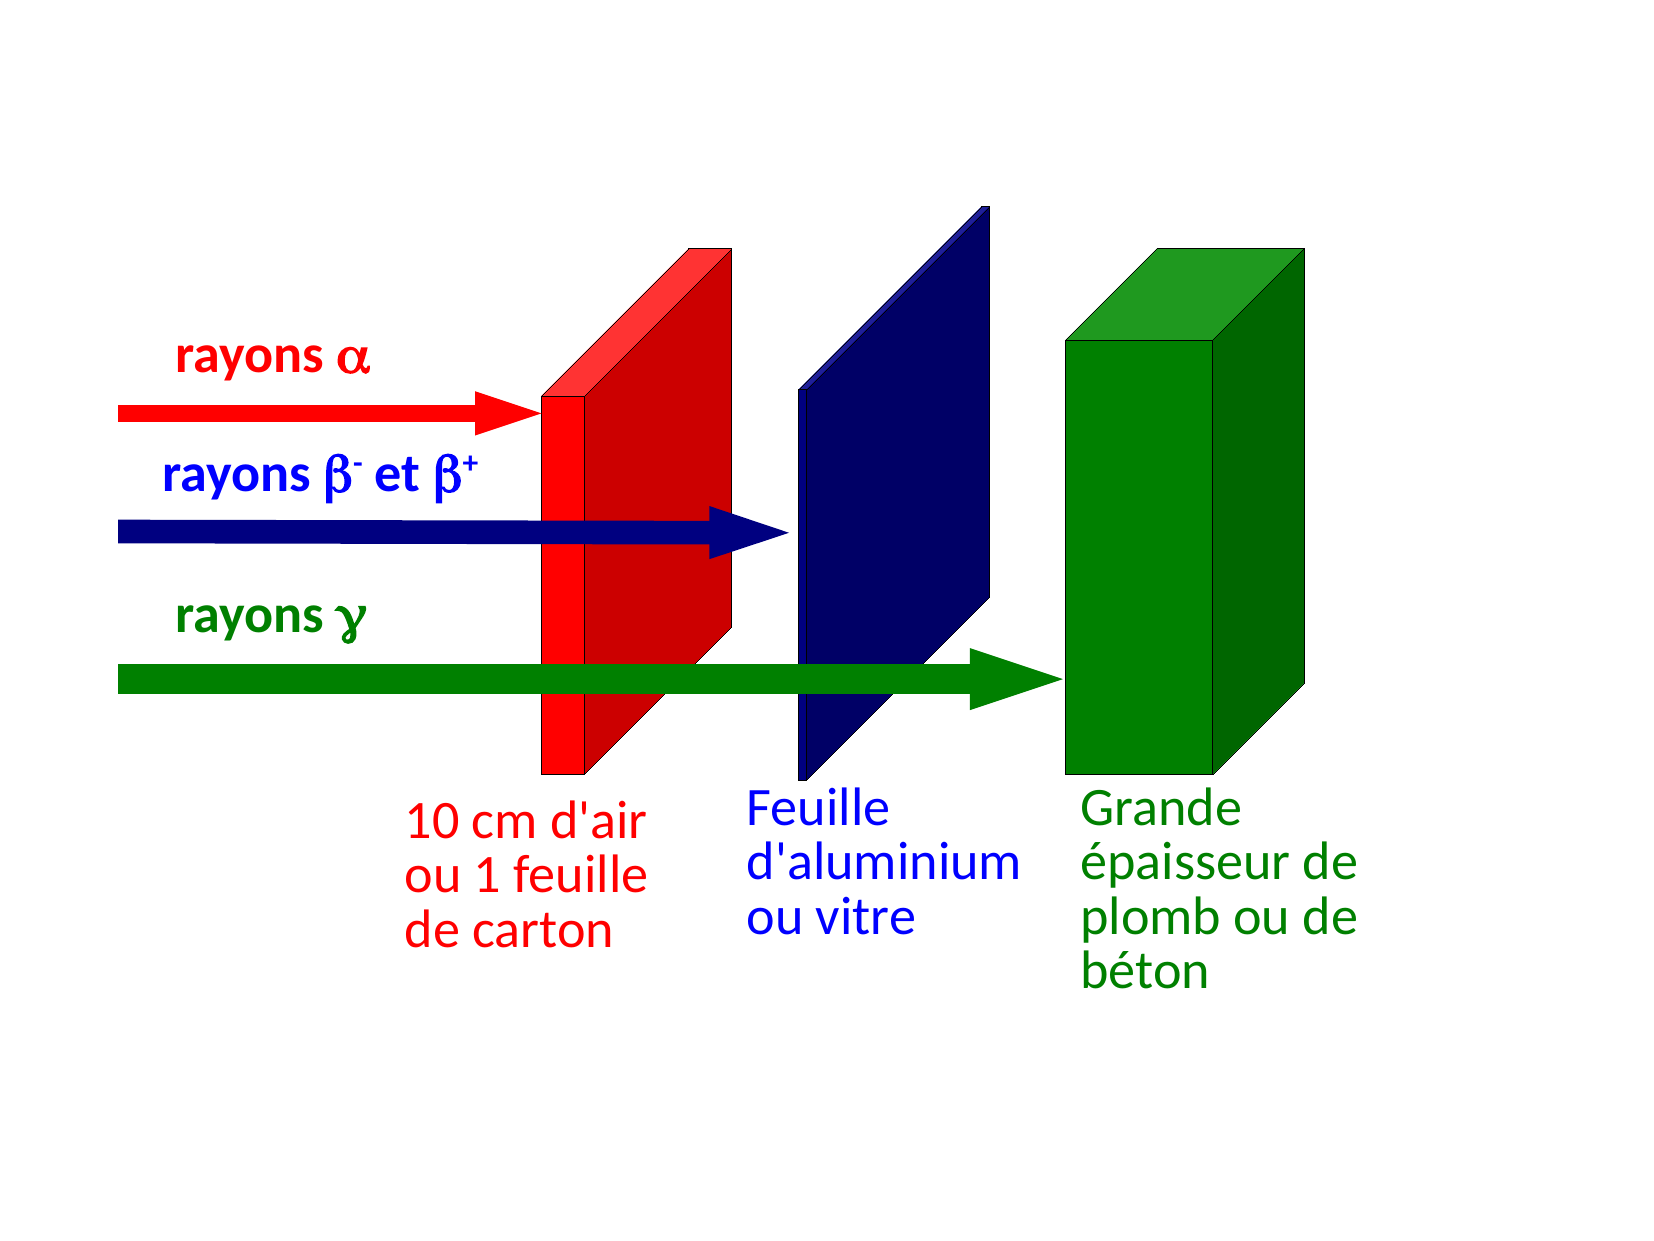

rayons a
rayons b- et b+
rayons g
Feuille d'aluminium ou vitre
Grande épaisseur de plomb ou de béton
10 cm d'air ou 1 feuille de carton